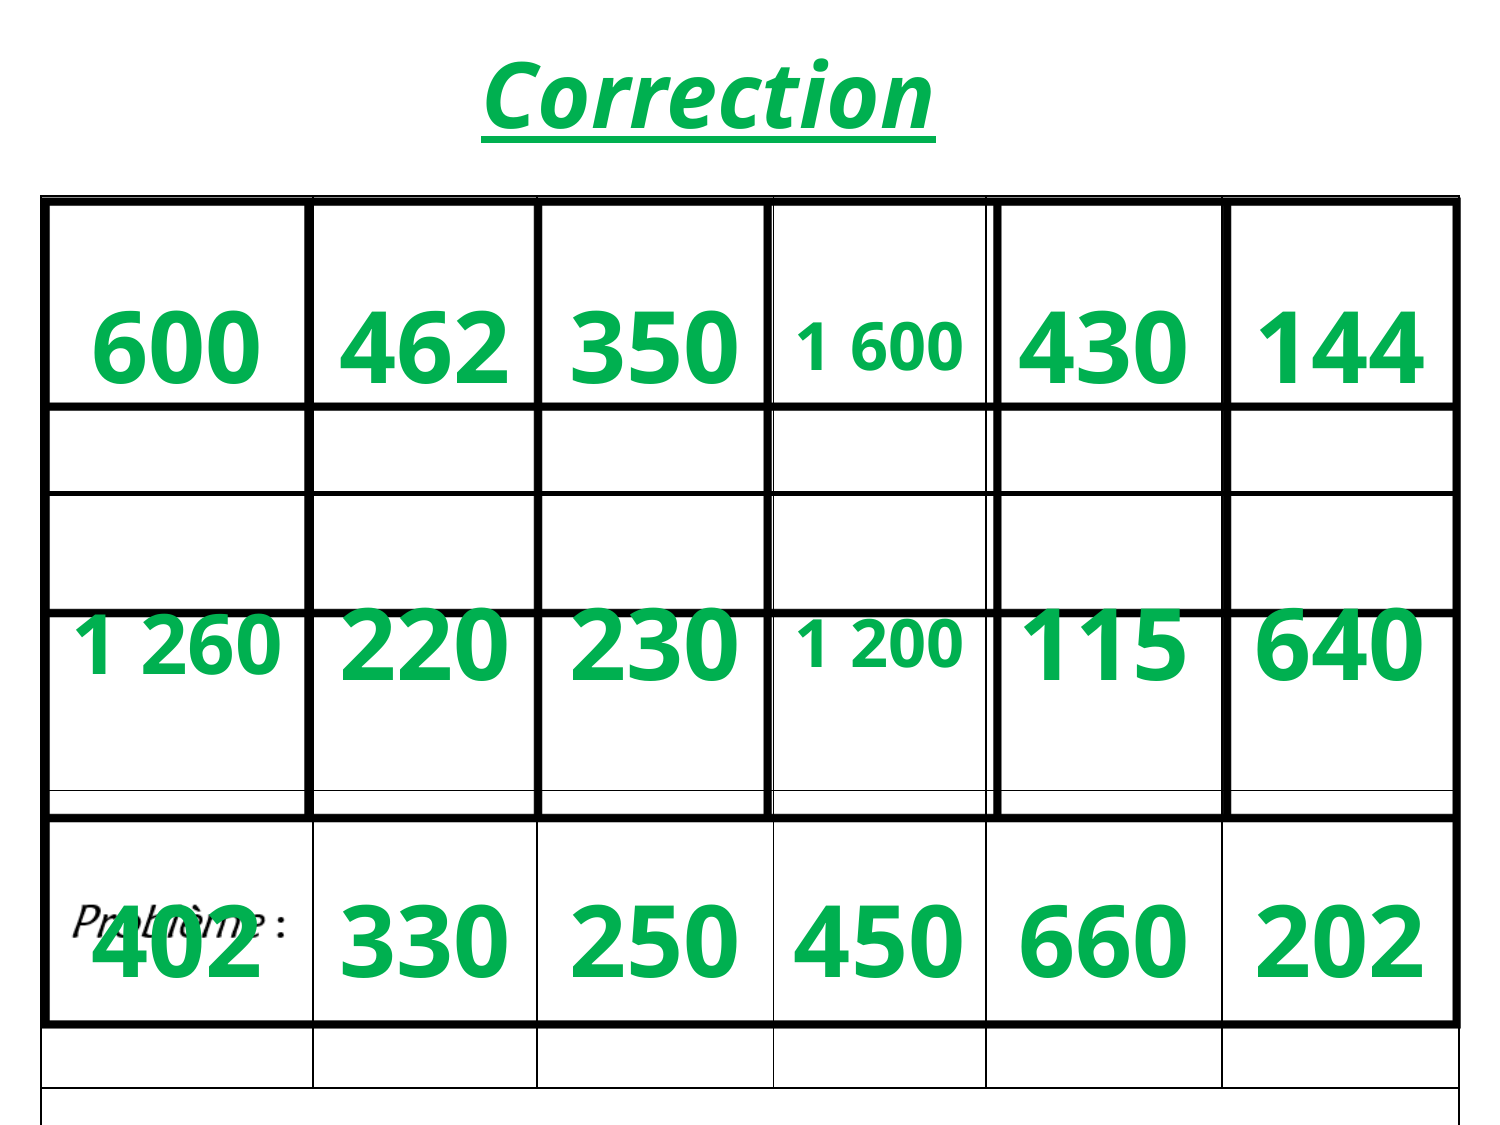

# Correction
| 600 | 462 | 350 | 1 600 | 430 | 144 |
| --- | --- | --- | --- | --- | --- |
| 1 260 | 220 | 230 | 1 200 | 115 | 640 |
| 402 | 330 | 250 | 450 | 660 | 202 |
| 250 km | | | | | |